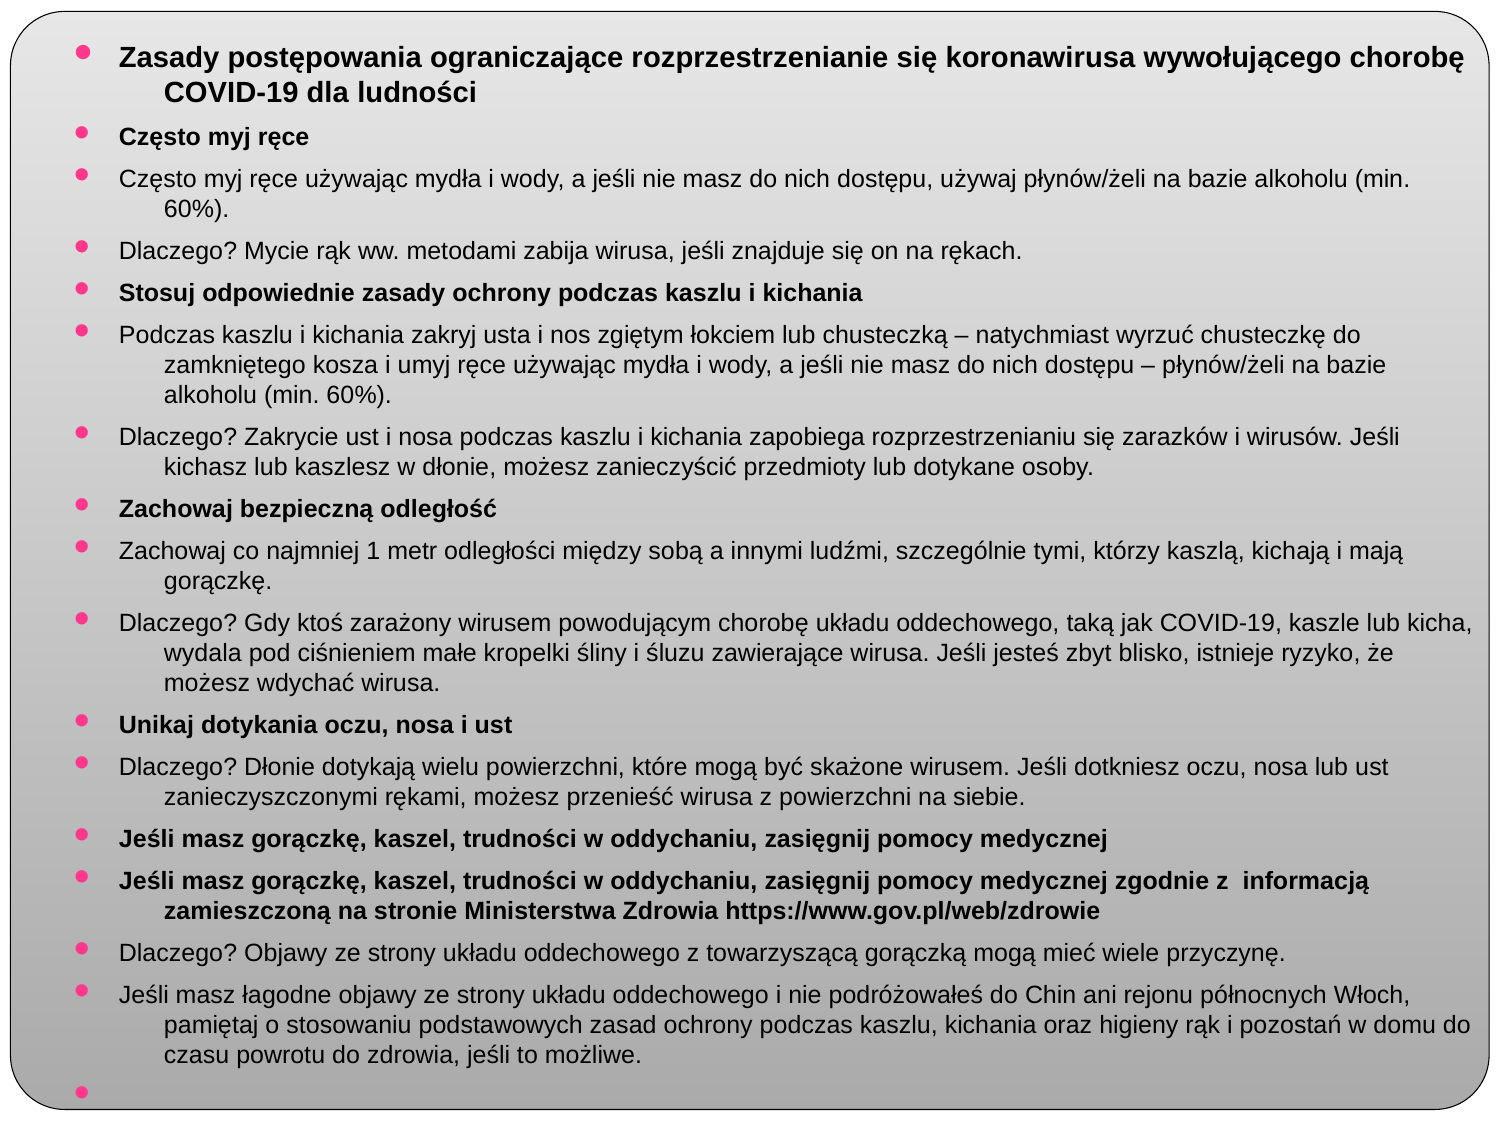

# Zasady postępowania ograniczające rozprzestrzenianie się koronawirusa wywołującego chorobę COVID-19 dla ludności
Często myj ręce
Często myj ręce używając mydła i wody, a jeśli nie masz do nich dostępu, używaj płynów/żeli na bazie alkoholu (min. 60%).
Dlaczego? Mycie rąk ww. metodami zabija wirusa, jeśli znajduje się on na rękach.
Stosuj odpowiednie zasady ochrony podczas kaszlu i kichania
Podczas kaszlu i kichania zakryj usta i nos zgiętym łokciem lub chusteczką – natychmiast wyrzuć chusteczkę do zamkniętego kosza i umyj ręce używając mydła i wody, a jeśli nie masz do nich dostępu – płynów/żeli na bazie alkoholu (min. 60%).
Dlaczego? Zakrycie ust i nosa podczas kaszlu i kichania zapobiega rozprzestrzenianiu się zarazków i wirusów. Jeśli kichasz lub kaszlesz w dłonie, możesz zanieczyścić przedmioty lub dotykane osoby.
Zachowaj bezpieczną odległość
Zachowaj co najmniej 1 metr odległości między sobą a innymi ludźmi, szczególnie tymi, którzy kaszlą, kichają i mają gorączkę.
Dlaczego? Gdy ktoś zarażony wirusem powodującym chorobę układu oddechowego, taką jak COVID-19, kaszle lub kicha, wydala pod ciśnieniem małe kropelki śliny i śluzu zawierające wirusa. Jeśli jesteś zbyt blisko, istnieje ryzyko, że możesz wdychać wirusa.
Unikaj dotykania oczu, nosa i ust
Dlaczego? Dłonie dotykają wielu powierzchni, które mogą być skażone wirusem. Jeśli dotkniesz oczu, nosa lub ust zanieczyszczonymi rękami, możesz przenieść wirusa z powierzchni na siebie.
Jeśli masz gorączkę, kaszel, trudności w oddychaniu, zasięgnij pomocy medycznej
Jeśli masz gorączkę, kaszel, trudności w oddychaniu, zasięgnij pomocy medycznej zgodnie z informacją zamieszczoną na stronie Ministerstwa Zdrowia https://www.gov.pl/web/zdrowie
Dlaczego? Objawy ze strony układu oddechowego z towarzyszącą gorączką mogą mieć wiele przyczynę.
Jeśli masz łagodne objawy ze strony układu oddechowego i nie podróżowałeś do Chin ani rejonu północnych Włoch, pamiętaj o stosowaniu podstawowych zasad ochrony podczas kaszlu, kichania oraz higieny rąk i pozostań w domu do czasu powrotu do zdrowia, jeśli to możliwe.